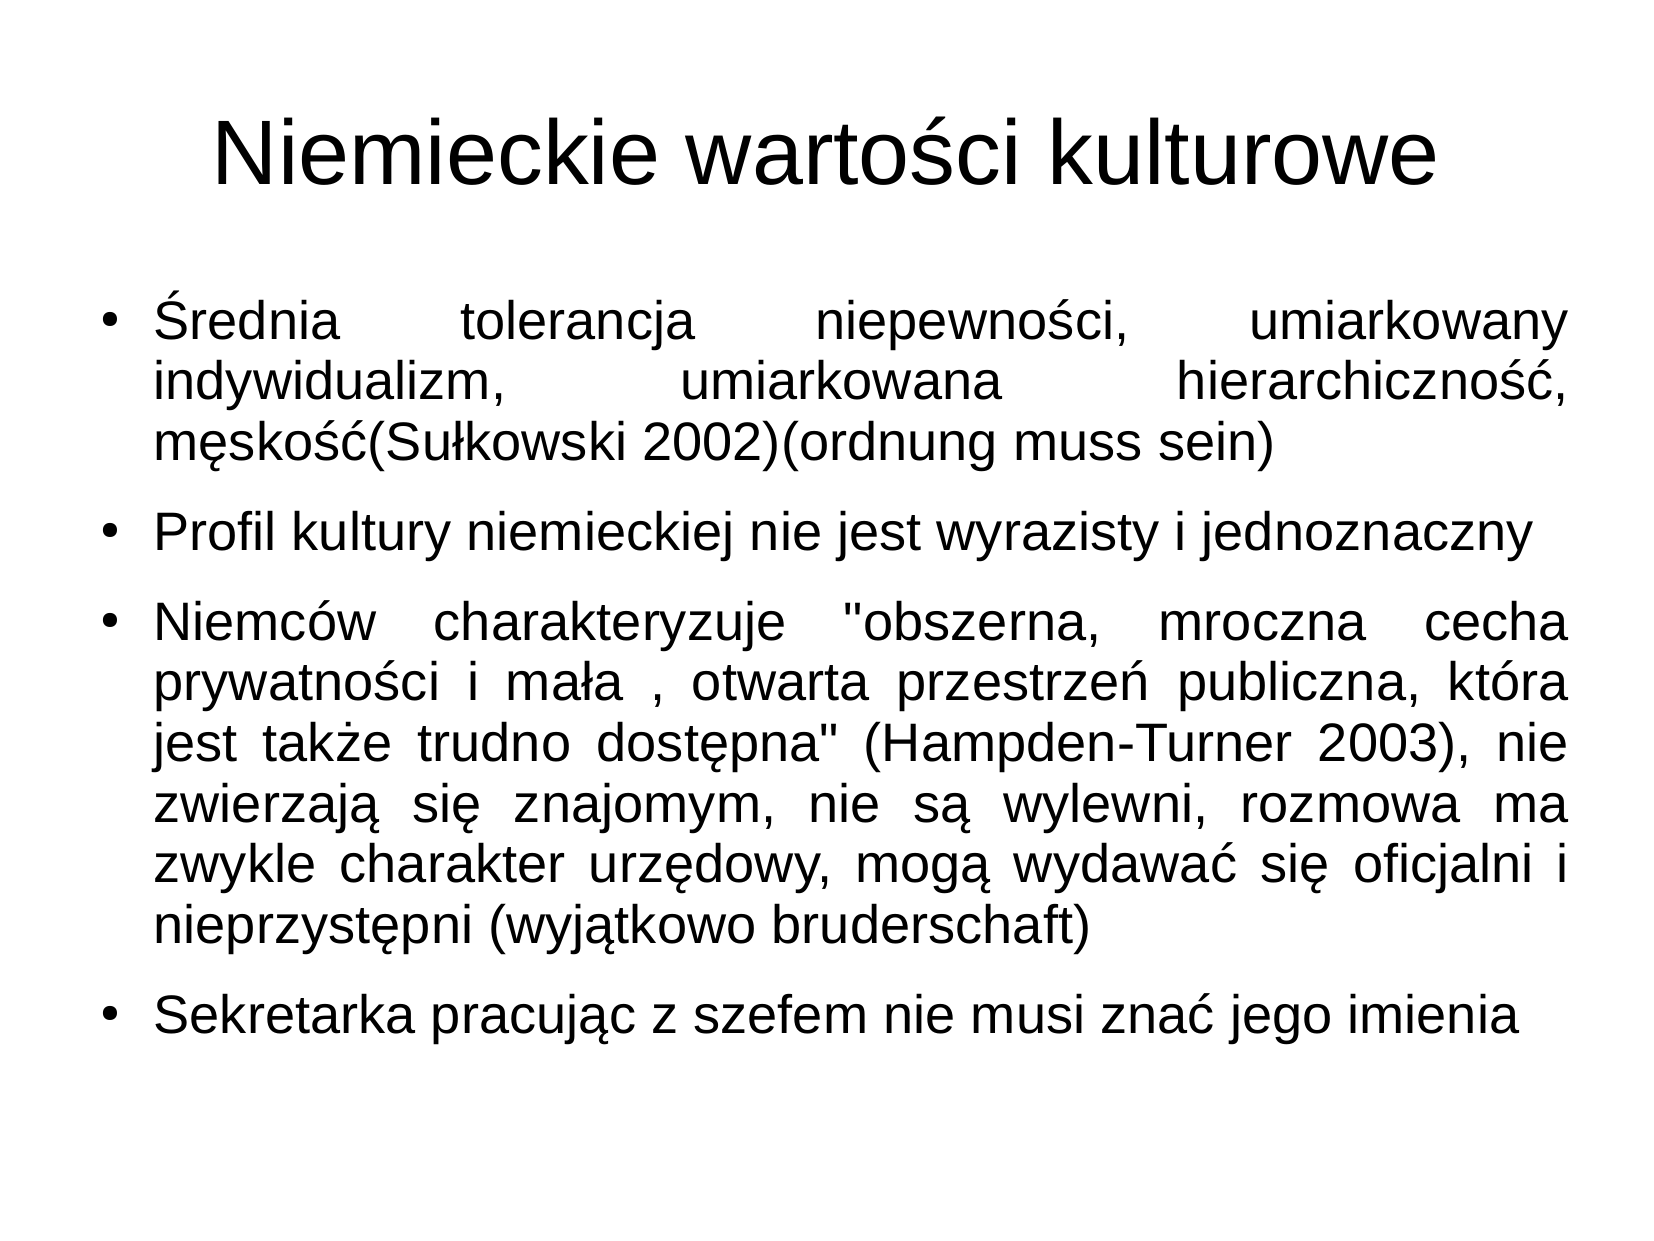

# Niemieckie wartości kulturowe
Średnia tolerancja niepewności, umiarkowany indywidualizm, umiarkowana hierarchiczność, męskość(Sułkowski 2002)(ordnung muss sein)
Profil kultury niemieckiej nie jest wyrazisty i jednoznaczny
Niemców charakteryzuje "obszerna, mroczna cecha prywatności i mała , otwarta przestrzeń publiczna, która jest także trudno dostępna" (Hampden-Turner 2003), nie zwierzają się znajomym, nie są wylewni, rozmowa ma zwykle charakter urzędowy, mogą wydawać się oficjalni i nieprzystępni (wyjątkowo bruderschaft)
Sekretarka pracując z szefem nie musi znać jego imienia